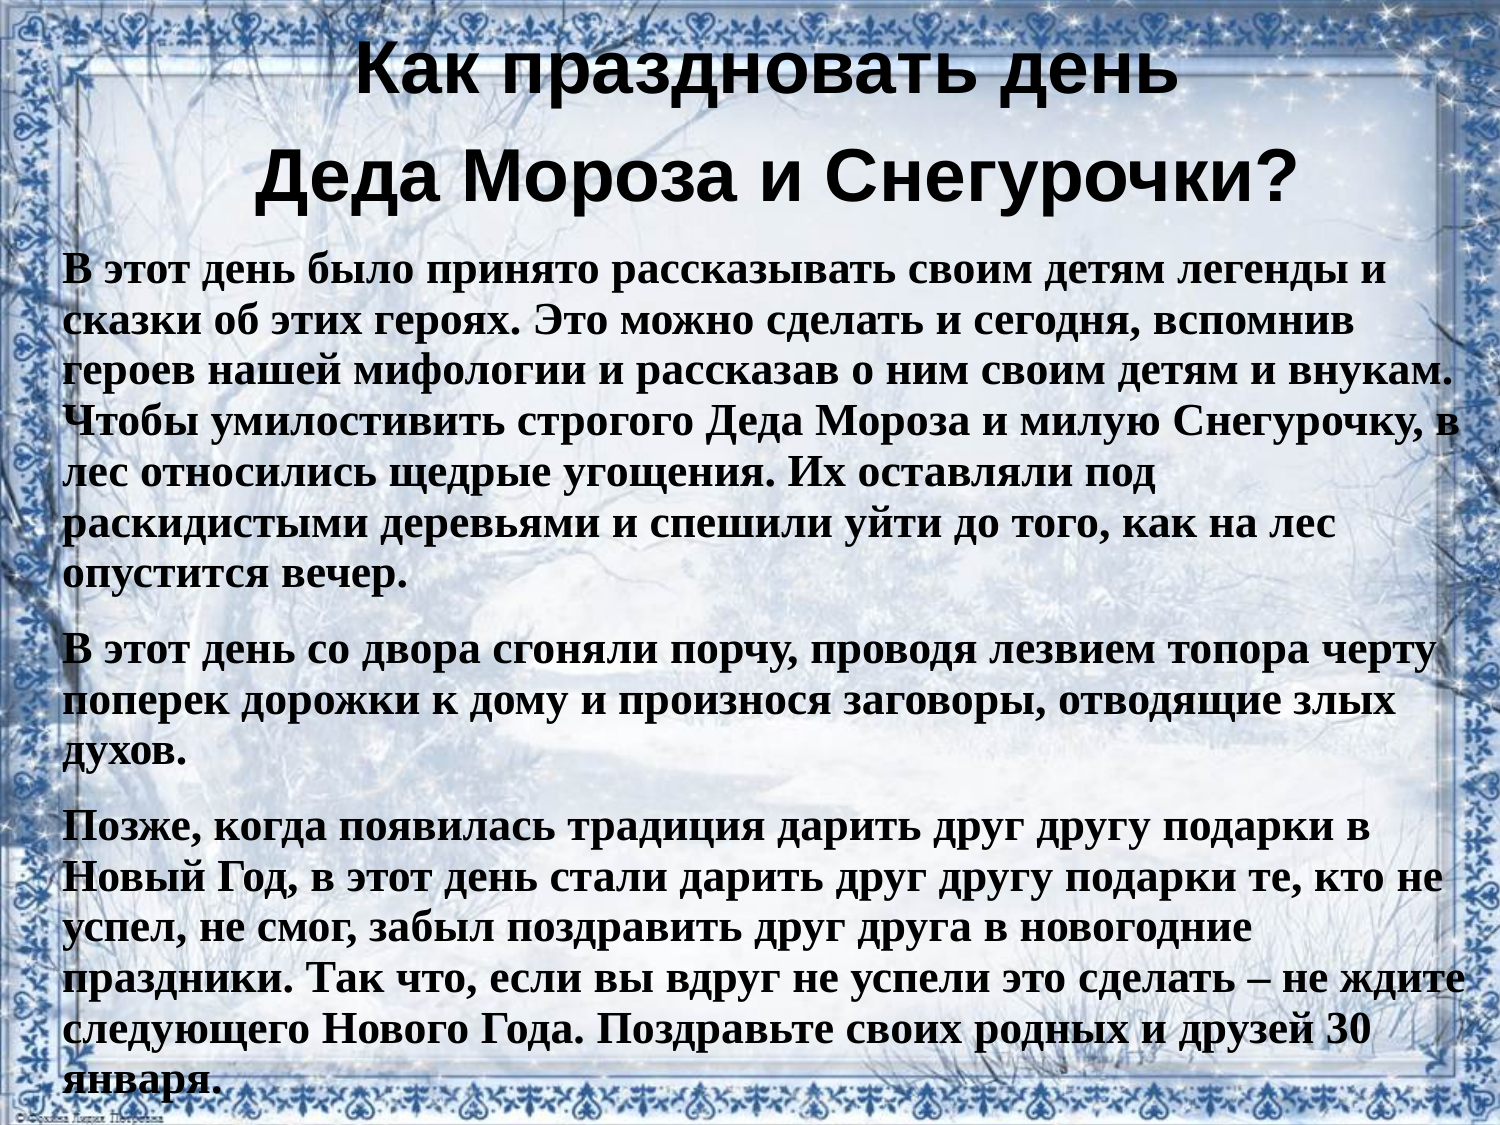

Как праздновать день
 Деда Мороза и Снегурочки?
В этот день было принято рассказывать своим детям легенды и сказки об этих героях. Это можно сделать и сегодня, вспомнив героев нашей мифологии и рассказав о ним своим детям и внукам. Чтобы умилостивить строгого Деда Мороза и милую Снегурочку, в лес относились щедрые угощения. Их оставляли под раскидистыми деревьями и спешили уйти до того, как на лес опустится вечер.
В этот день со двора сгоняли порчу, проводя лезвием топора черту поперек дорожки к дому и произнося заговоры, отводящие злых духов.
Позже, когда появилась традиция дарить друг другу подарки в Новый Год, в этот день стали дарить друг другу подарки те, кто не успел, не смог, забыл поздравить друг друга в новогодние праздники. Так что, если вы вдруг не успели это сделать – не ждите следующего Нового Года. Поздравьте своих родных и друзей 30 января.